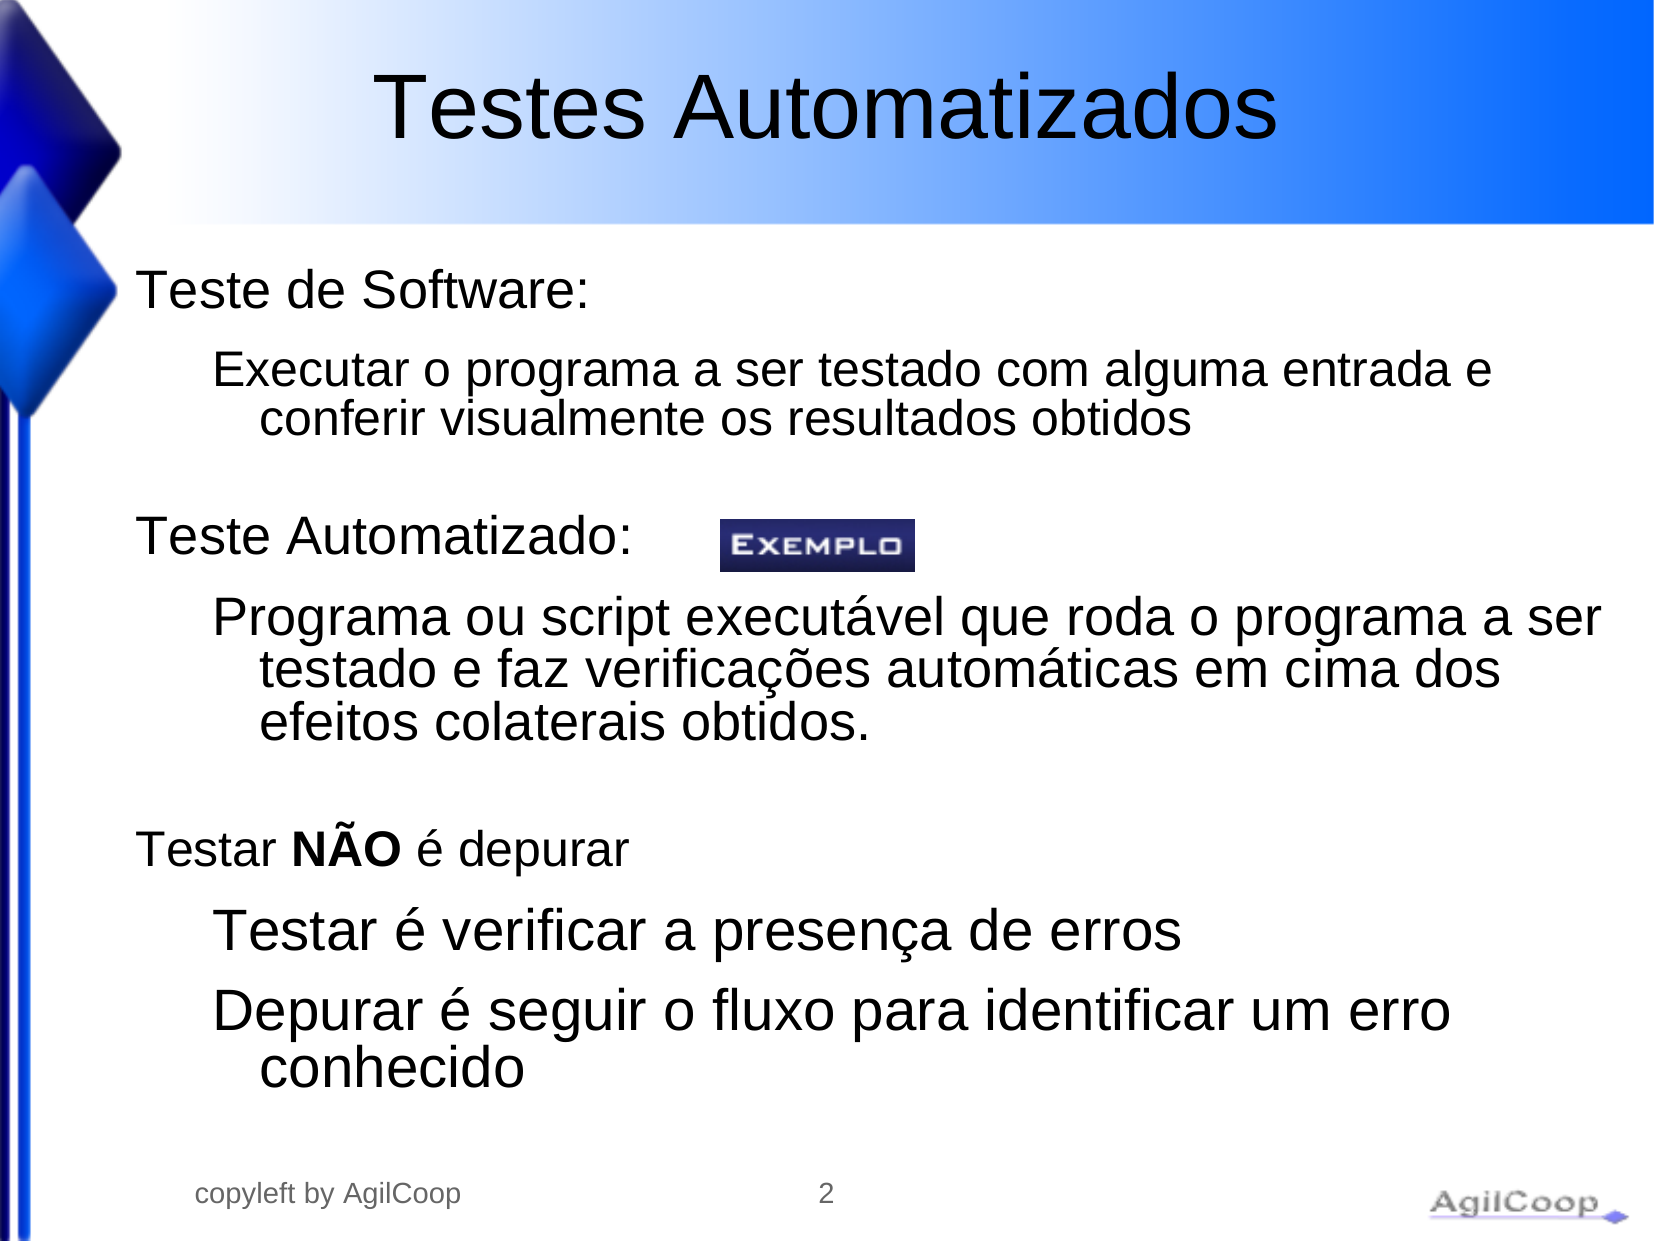

# Testes Automatizados
Teste de Software:
Executar o programa a ser testado com alguma entrada e conferir visualmente os resultados obtidos
Teste Automatizado:
Programa ou script executável que roda o programa a ser testado e faz verificações automáticas em cima dos efeitos colaterais obtidos.
Testar NÃO é depurar
Testar é verificar a presença de erros
Depurar é seguir o fluxo para identificar um erro conhecido
copyleft by AgilCoop
2